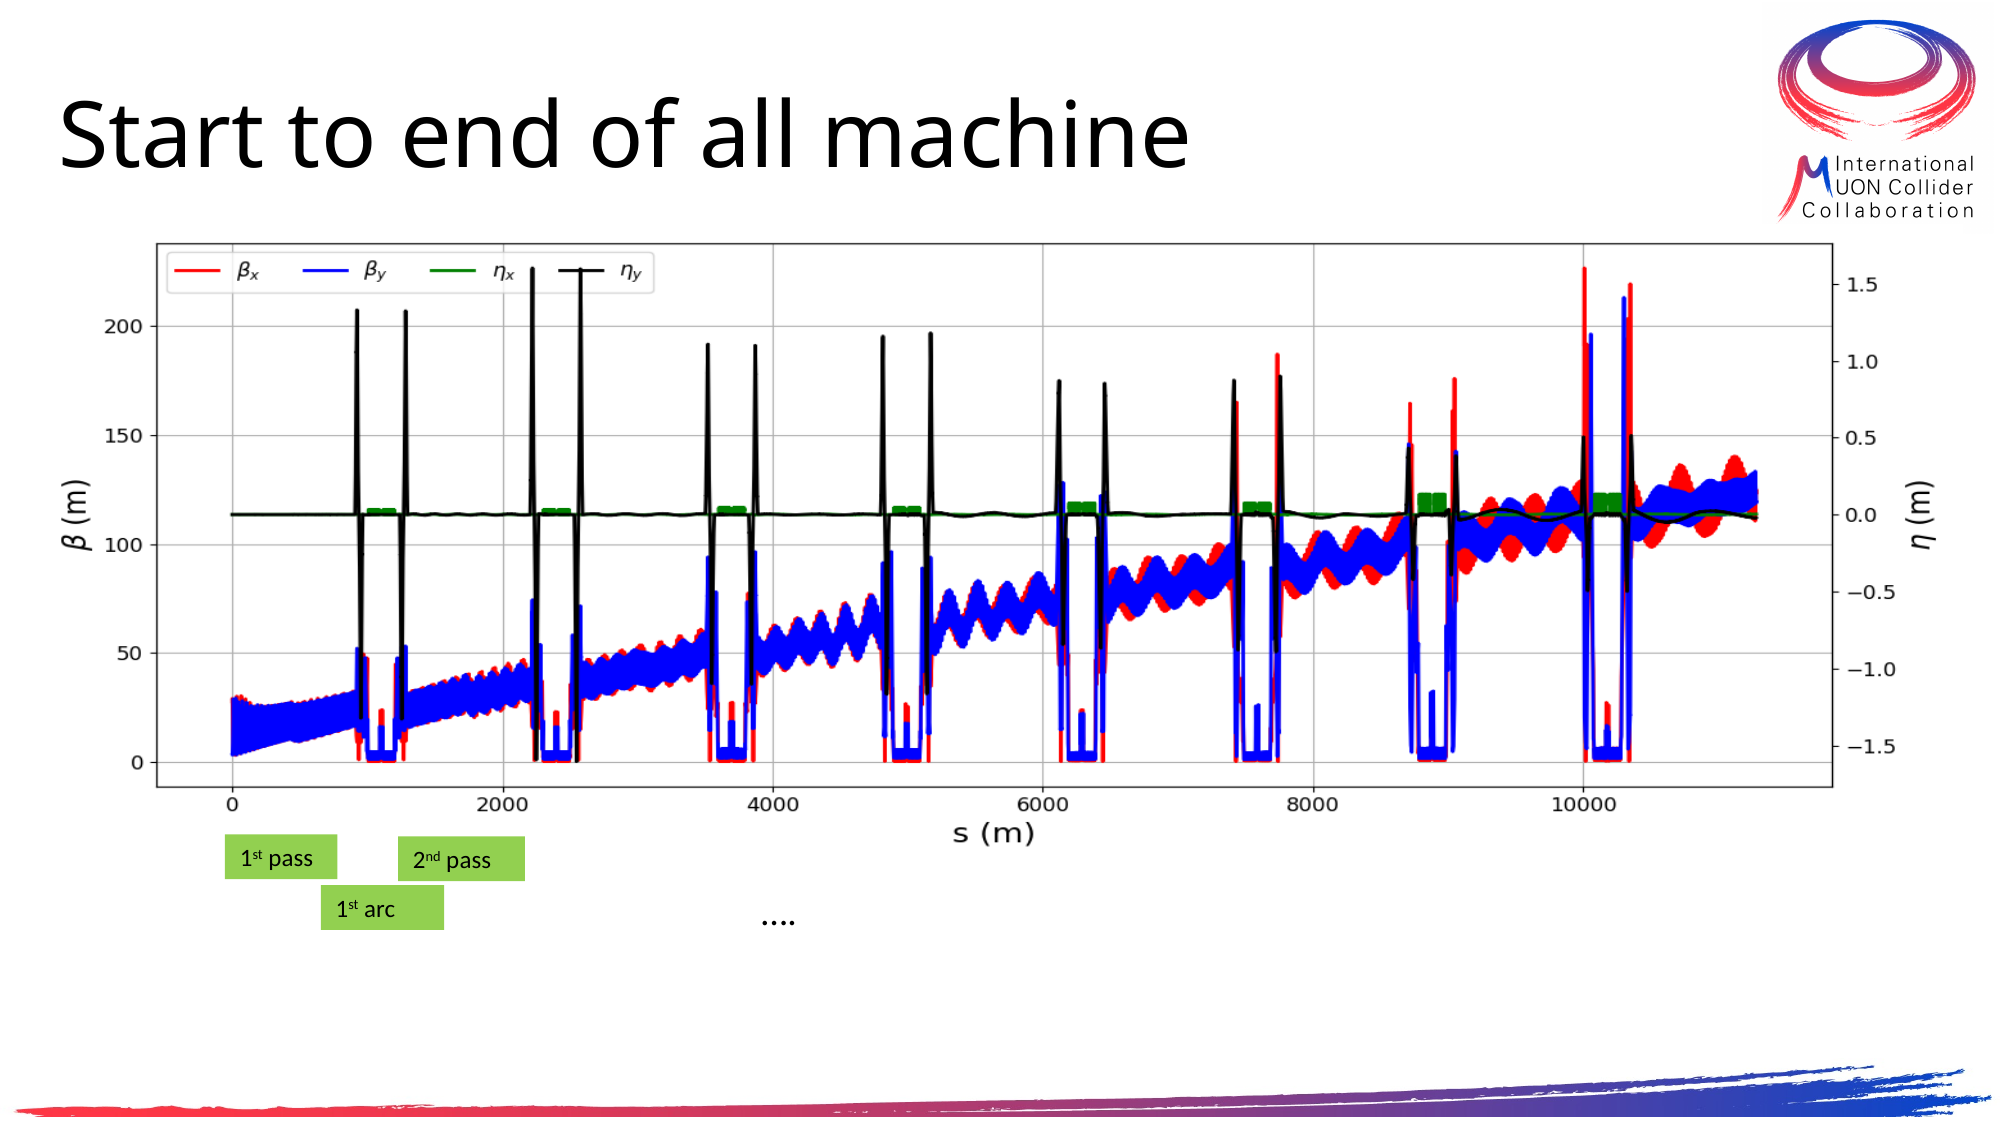

# Start to end of all machine
1st pass
2nd pass
….
1st arc